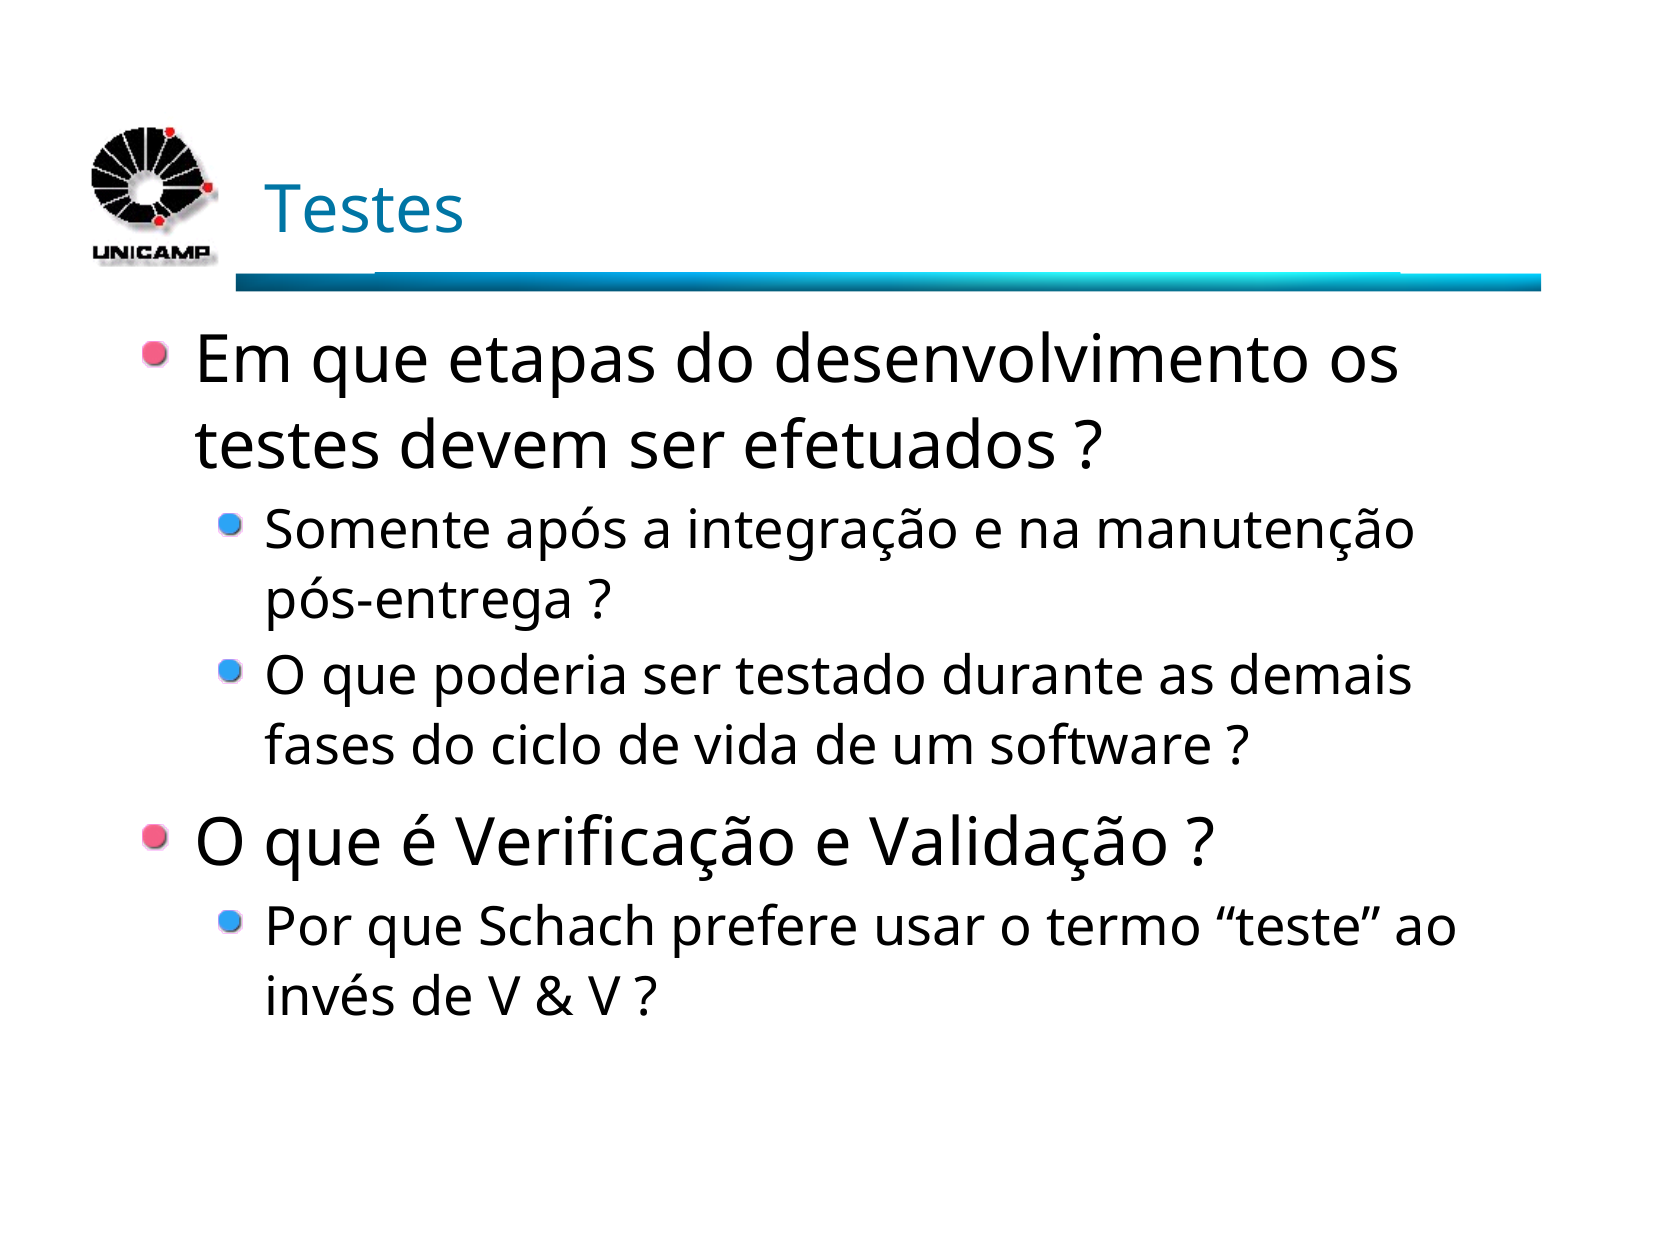

# Testes
Em que etapas do desenvolvimento os testes devem ser efetuados ?
Somente após a integração e na manutenção pós-entrega ?
O que poderia ser testado durante as demais fases do ciclo de vida de um software ?
O que é Verificação e Validação ?
Por que Schach prefere usar o termo “teste” ao invés de V & V ?